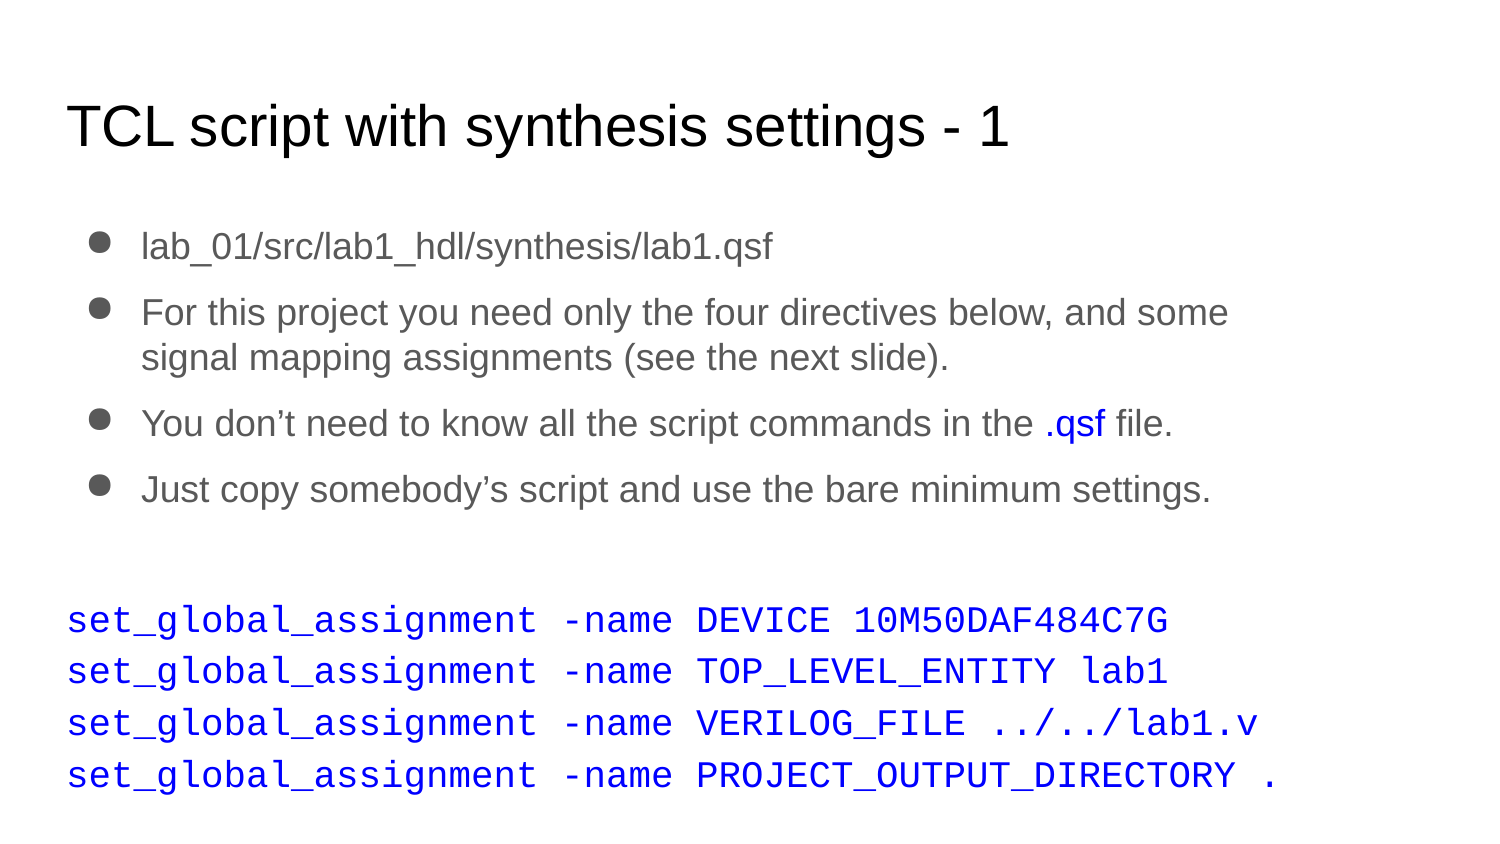

# TCL script with synthesis settings - 1
lab_01/src/lab1_hdl/synthesis/lab1.qsf
For this project you need only the four directives below, and some signal mapping assignments (see the next slide).
You don’t need to know all the script commands in the .qsf file.
Just copy somebody’s script and use the bare minimum settings.
set_global_assignment -name DEVICE 10M50DAF484C7G
set_global_assignment -name TOP_LEVEL_ENTITY lab1
set_global_assignment -name VERILOG_FILE ../../lab1.v
set_global_assignment -name PROJECT_OUTPUT_DIRECTORY .